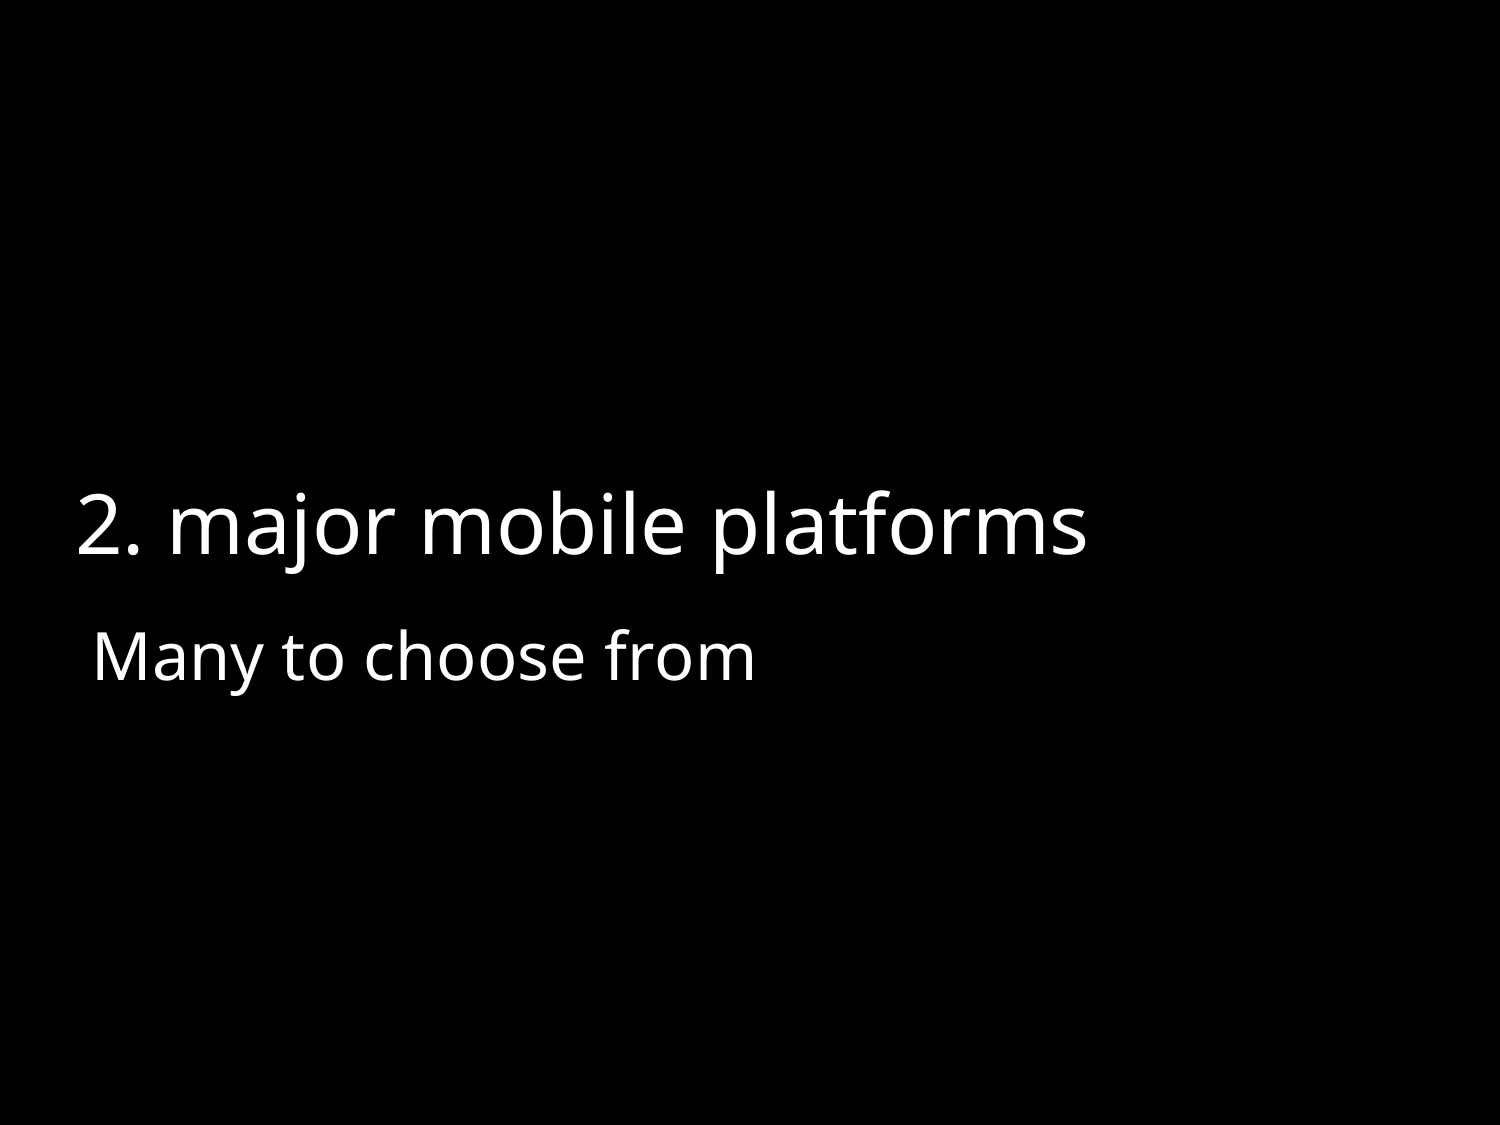

# 2. major mobile platforms
Many to choose from